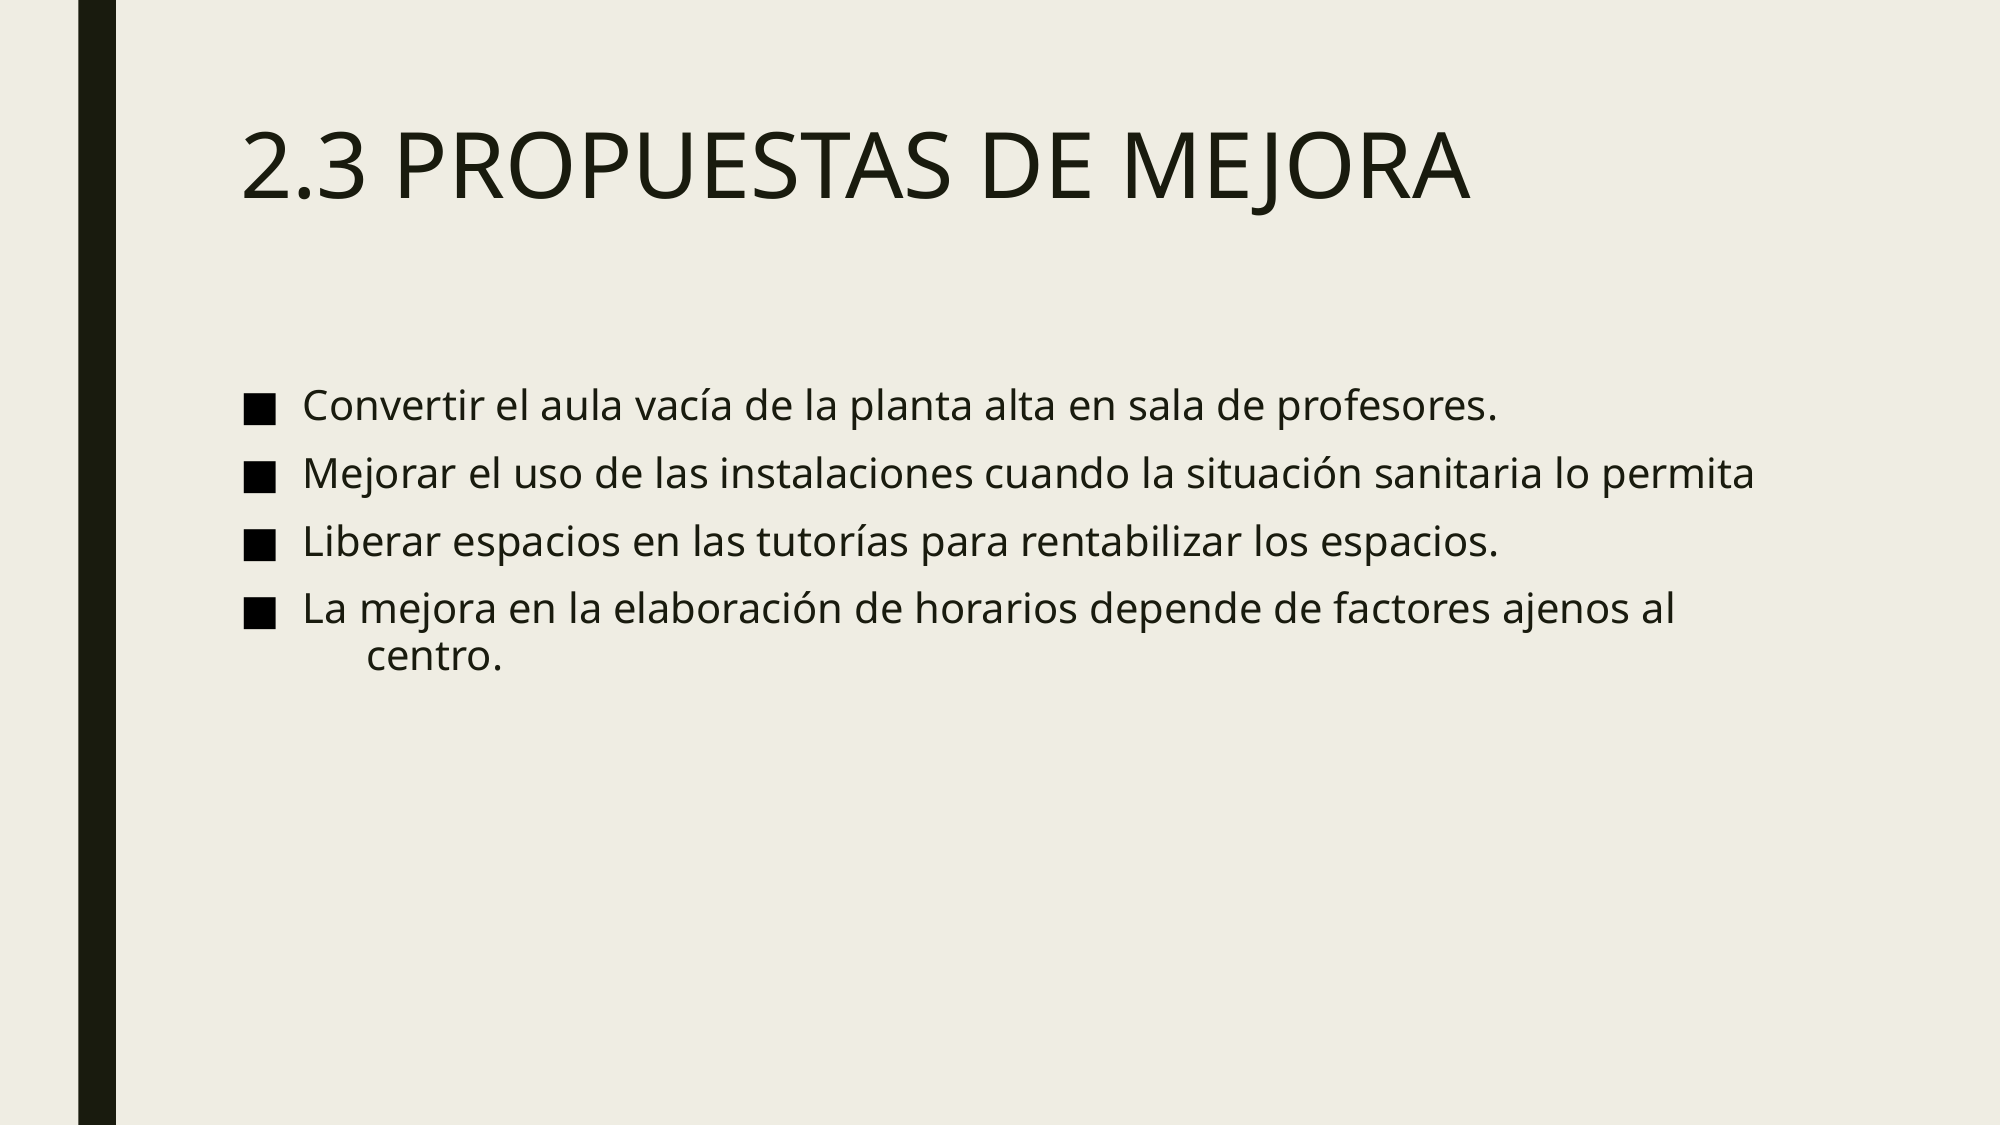

# 2.3 PROPUESTAS DE MEJORA
Convertir el aula vacía de la planta alta en sala de profesores.
Mejorar el uso de las instalaciones cuando la situación sanitaria lo permita
Liberar espacios en las tutorías para rentabilizar los espacios.
La mejora en la elaboración de horarios depende de factores ajenos al centro.